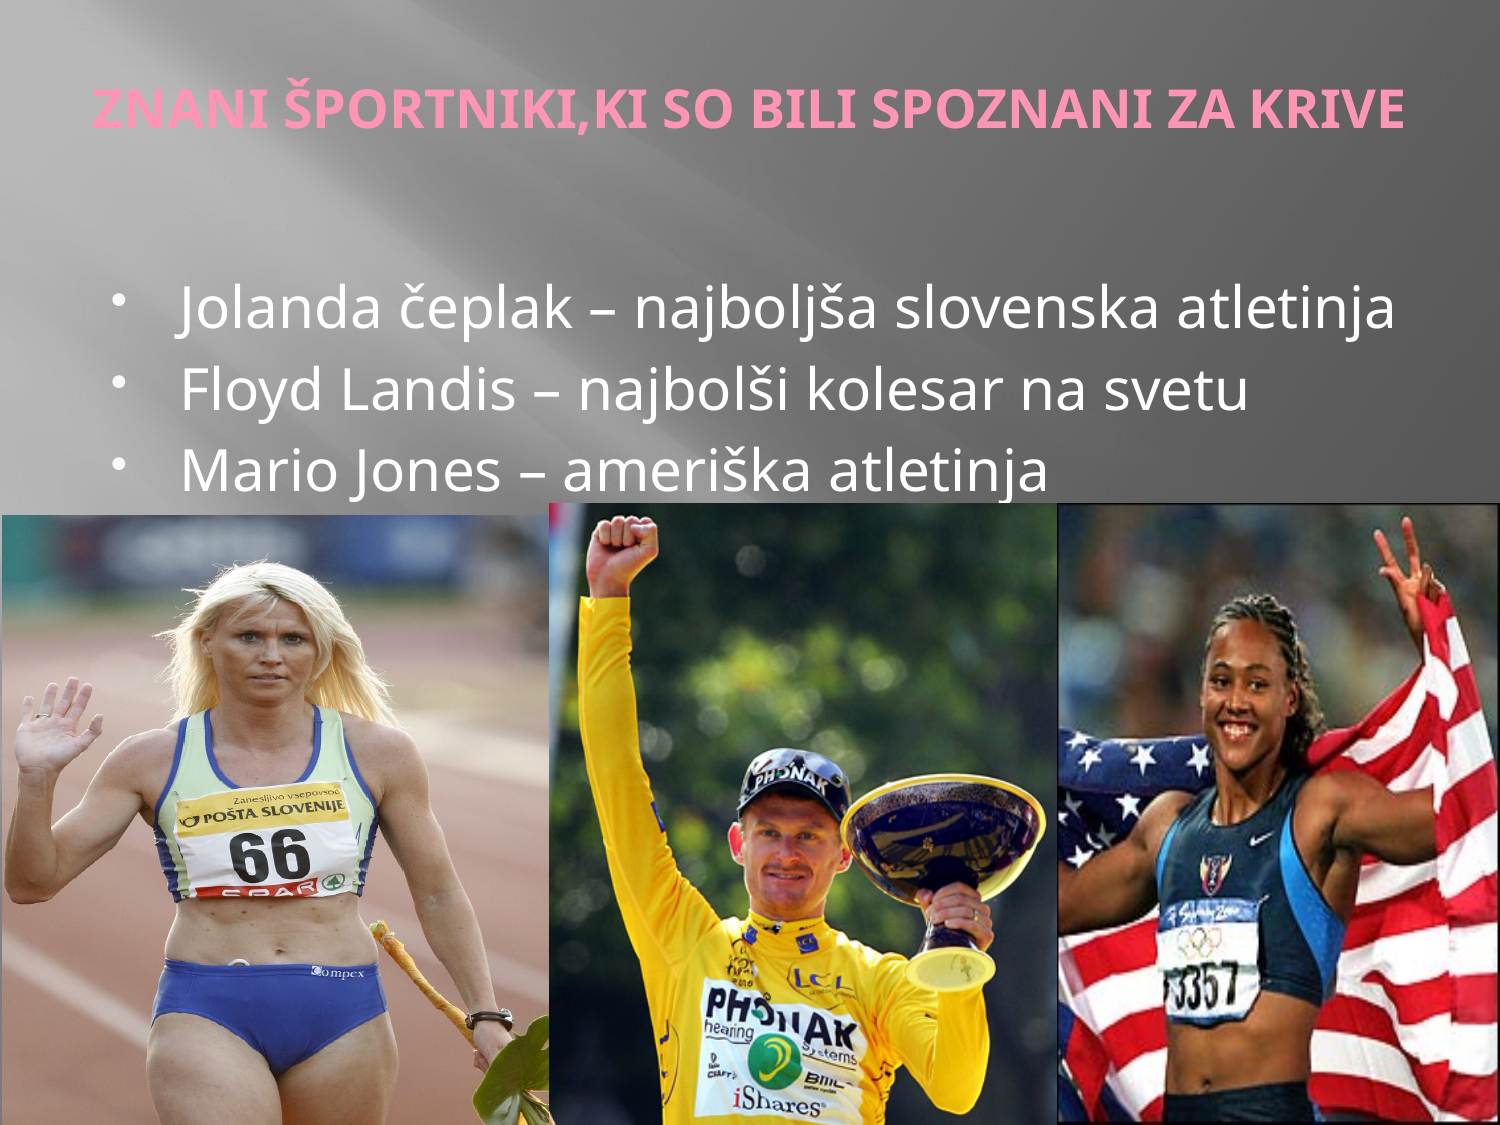

# ZNANI ŠPORTNIKI,KI SO BILI SPOZNANI ZA KRIVE
Jolanda čeplak – najboljša slovenska atletinja
Floyd Landis – najbolši kolesar na svetu
Mario Jones – ameriška atletinja